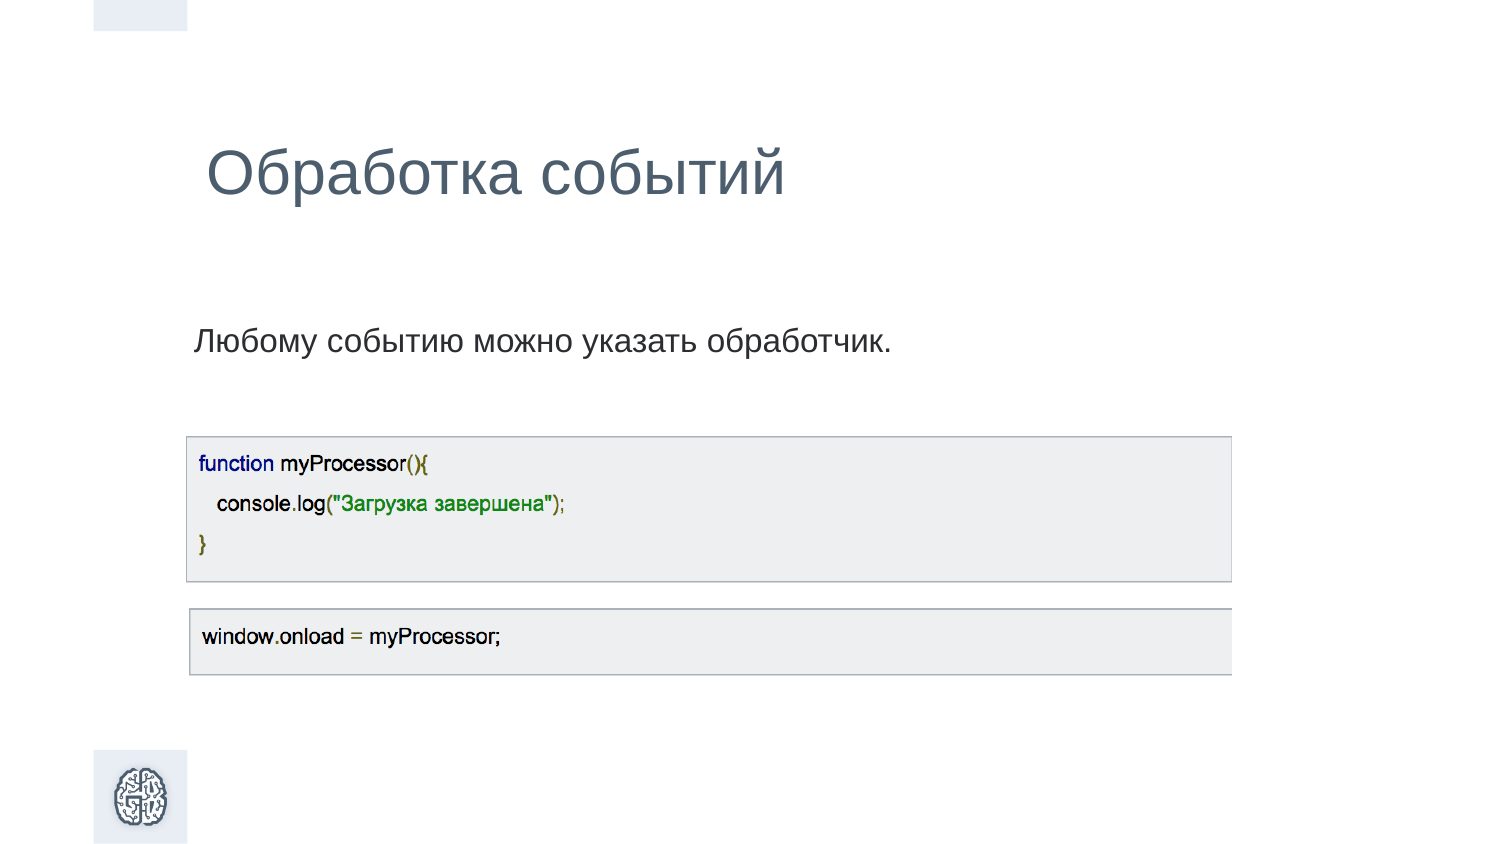

# Обработка событий
Любому событию можно указать обработчик.